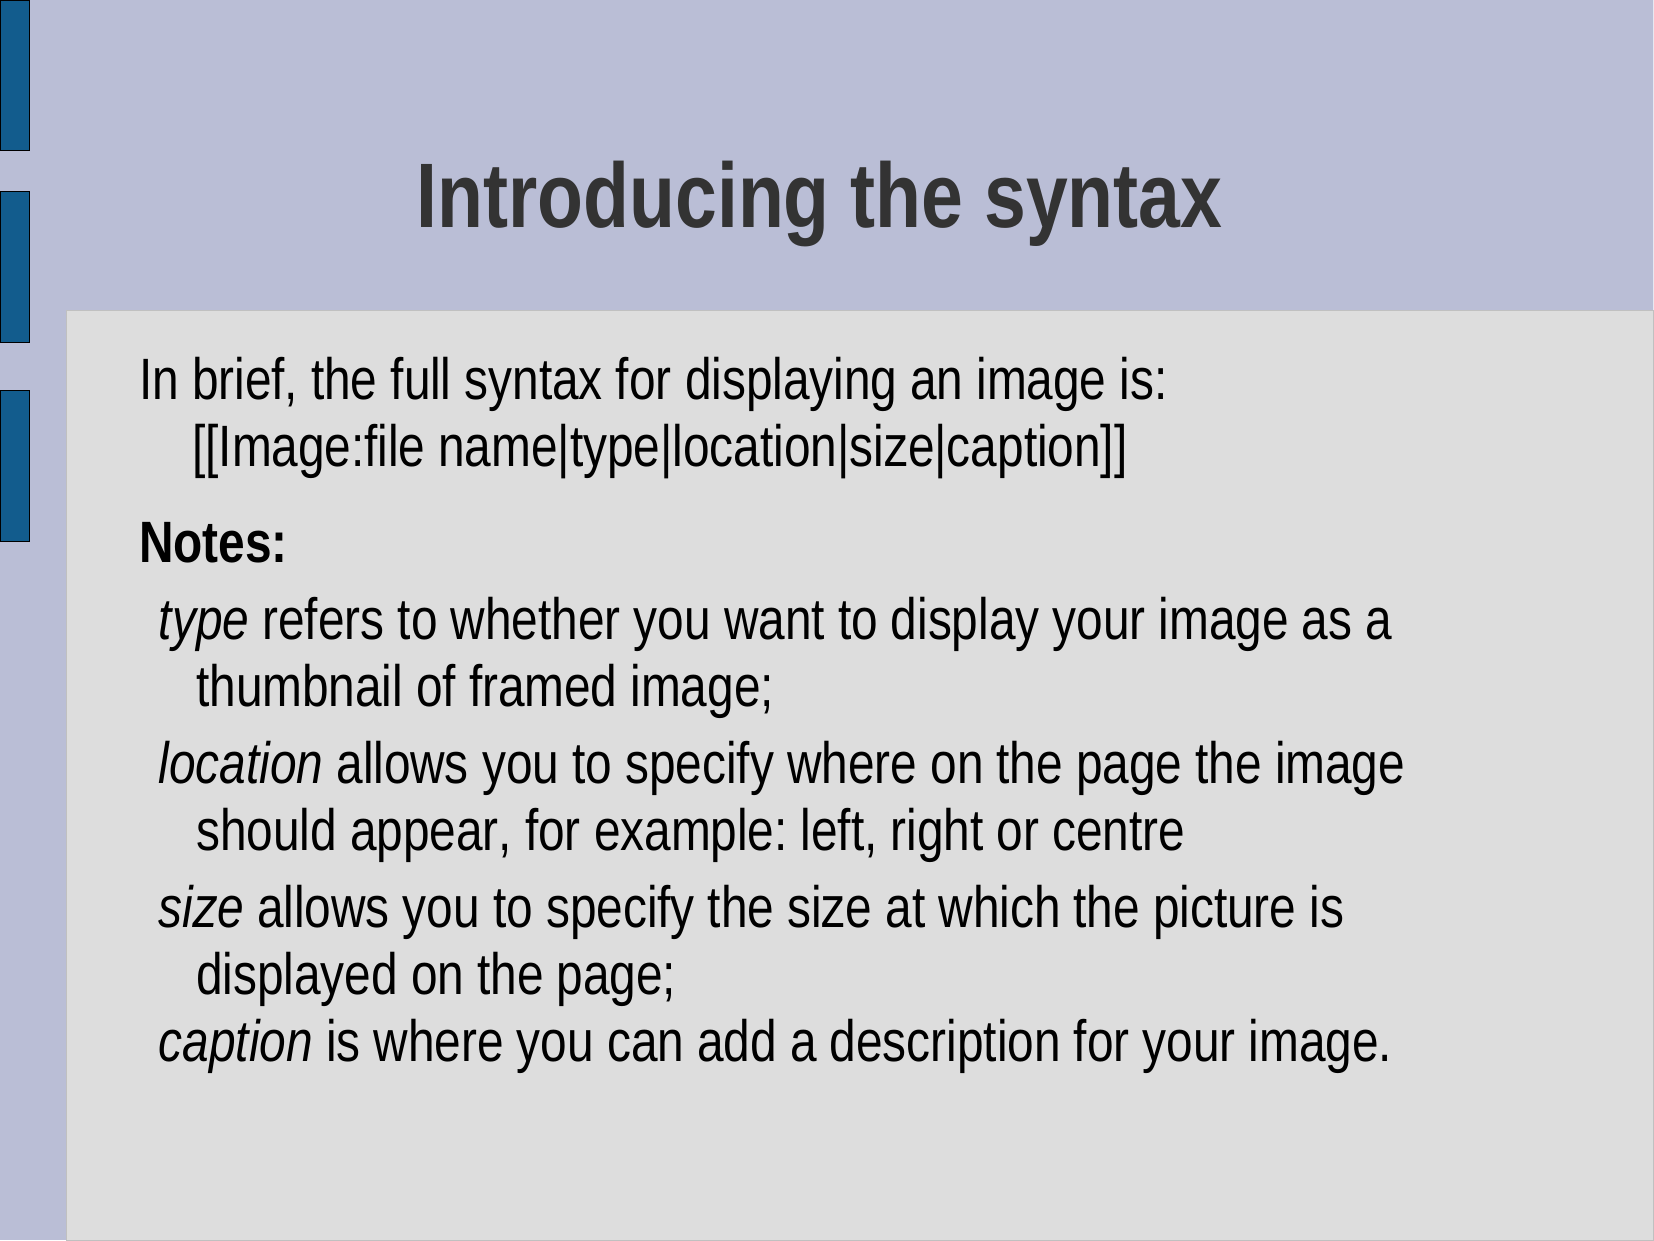

# Introducing the syntax
In brief, the full syntax for displaying an image is:
 [[Image:file name|type|location|size|caption]]
Notes:
type refers to whether you want to display your image as a thumbnail of framed image;
location allows you to specify where on the page the image should appear, for example: left, right or centre
size allows you to specify the size at which the picture is displayed on the page;
caption is where you can add a description for your image.